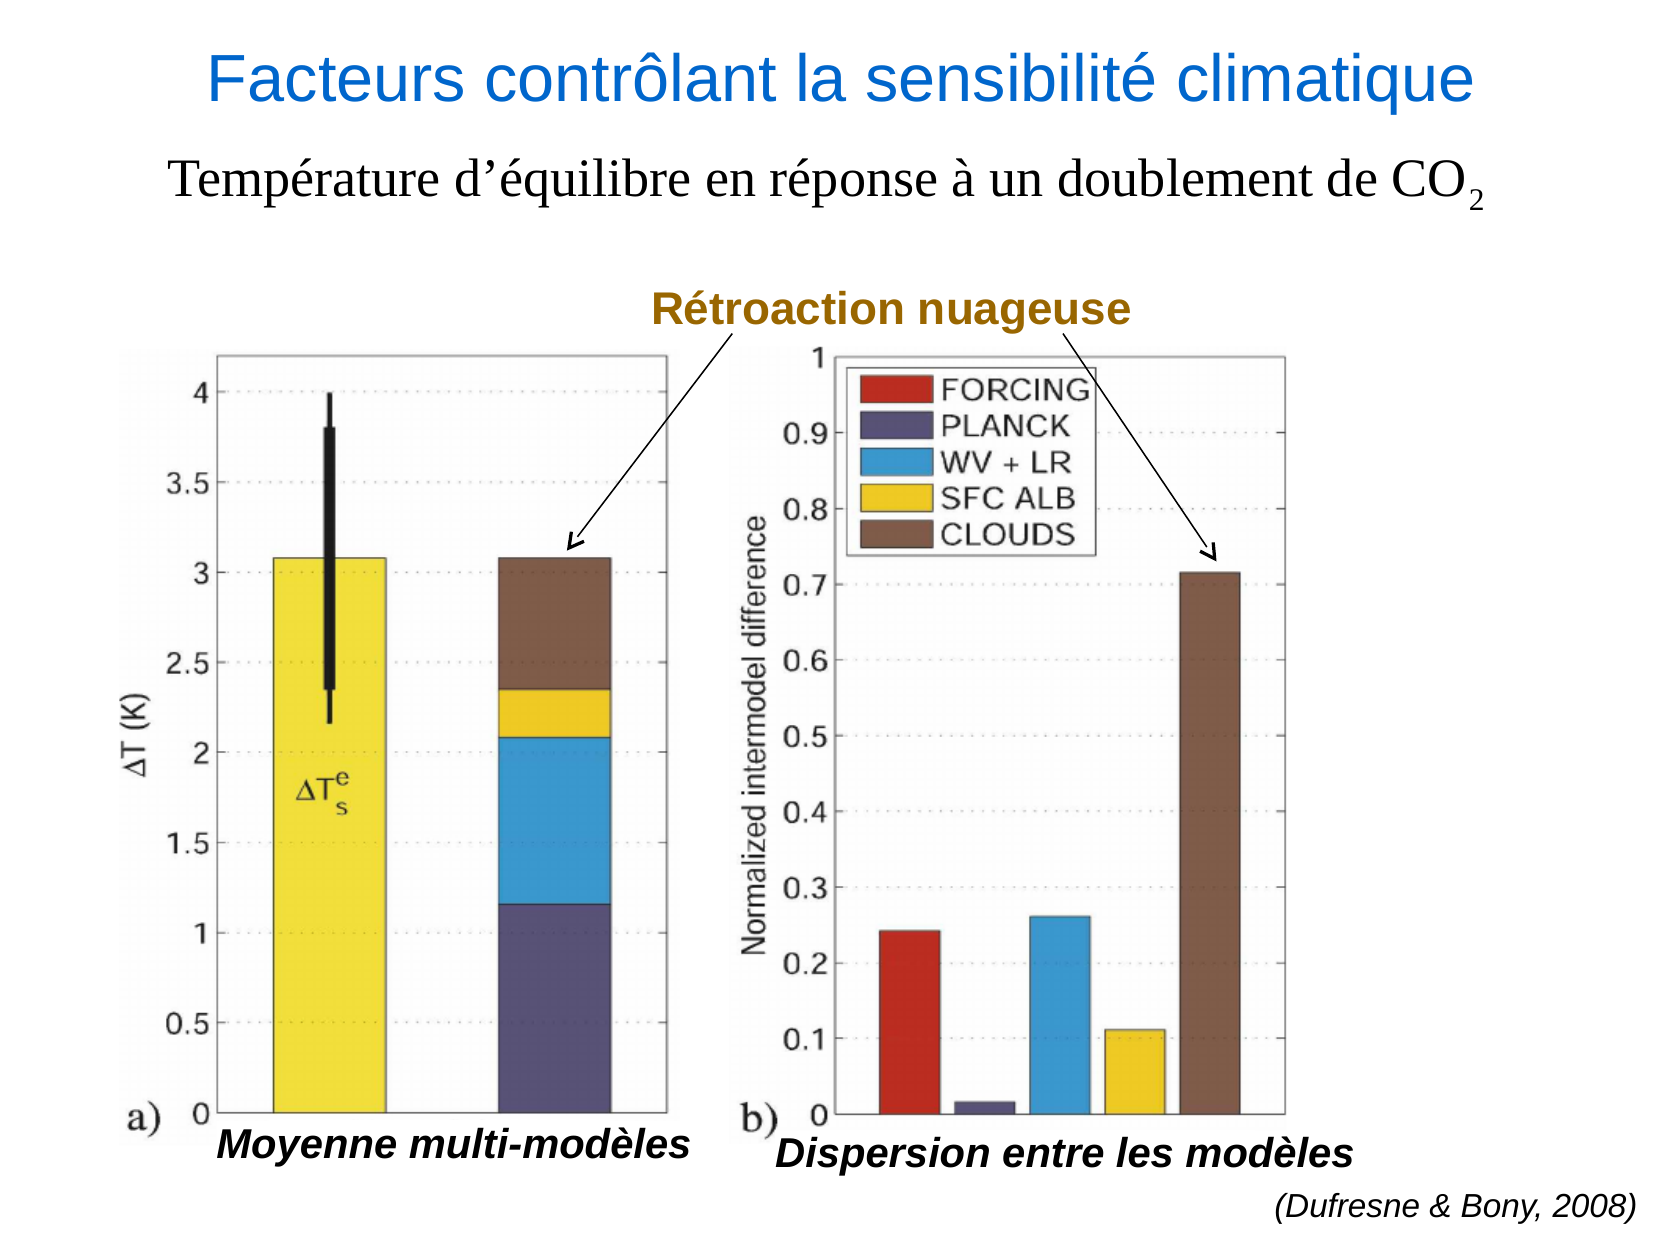

# Facteurs contrôlant la sensibilité climatique
Température d’équilibre en réponse à un doublement de CO2
Rétroaction nuageuse
Moyenne multi-modèles
Dispersion entre les modèles
(Dufresne & Bony, 2008)